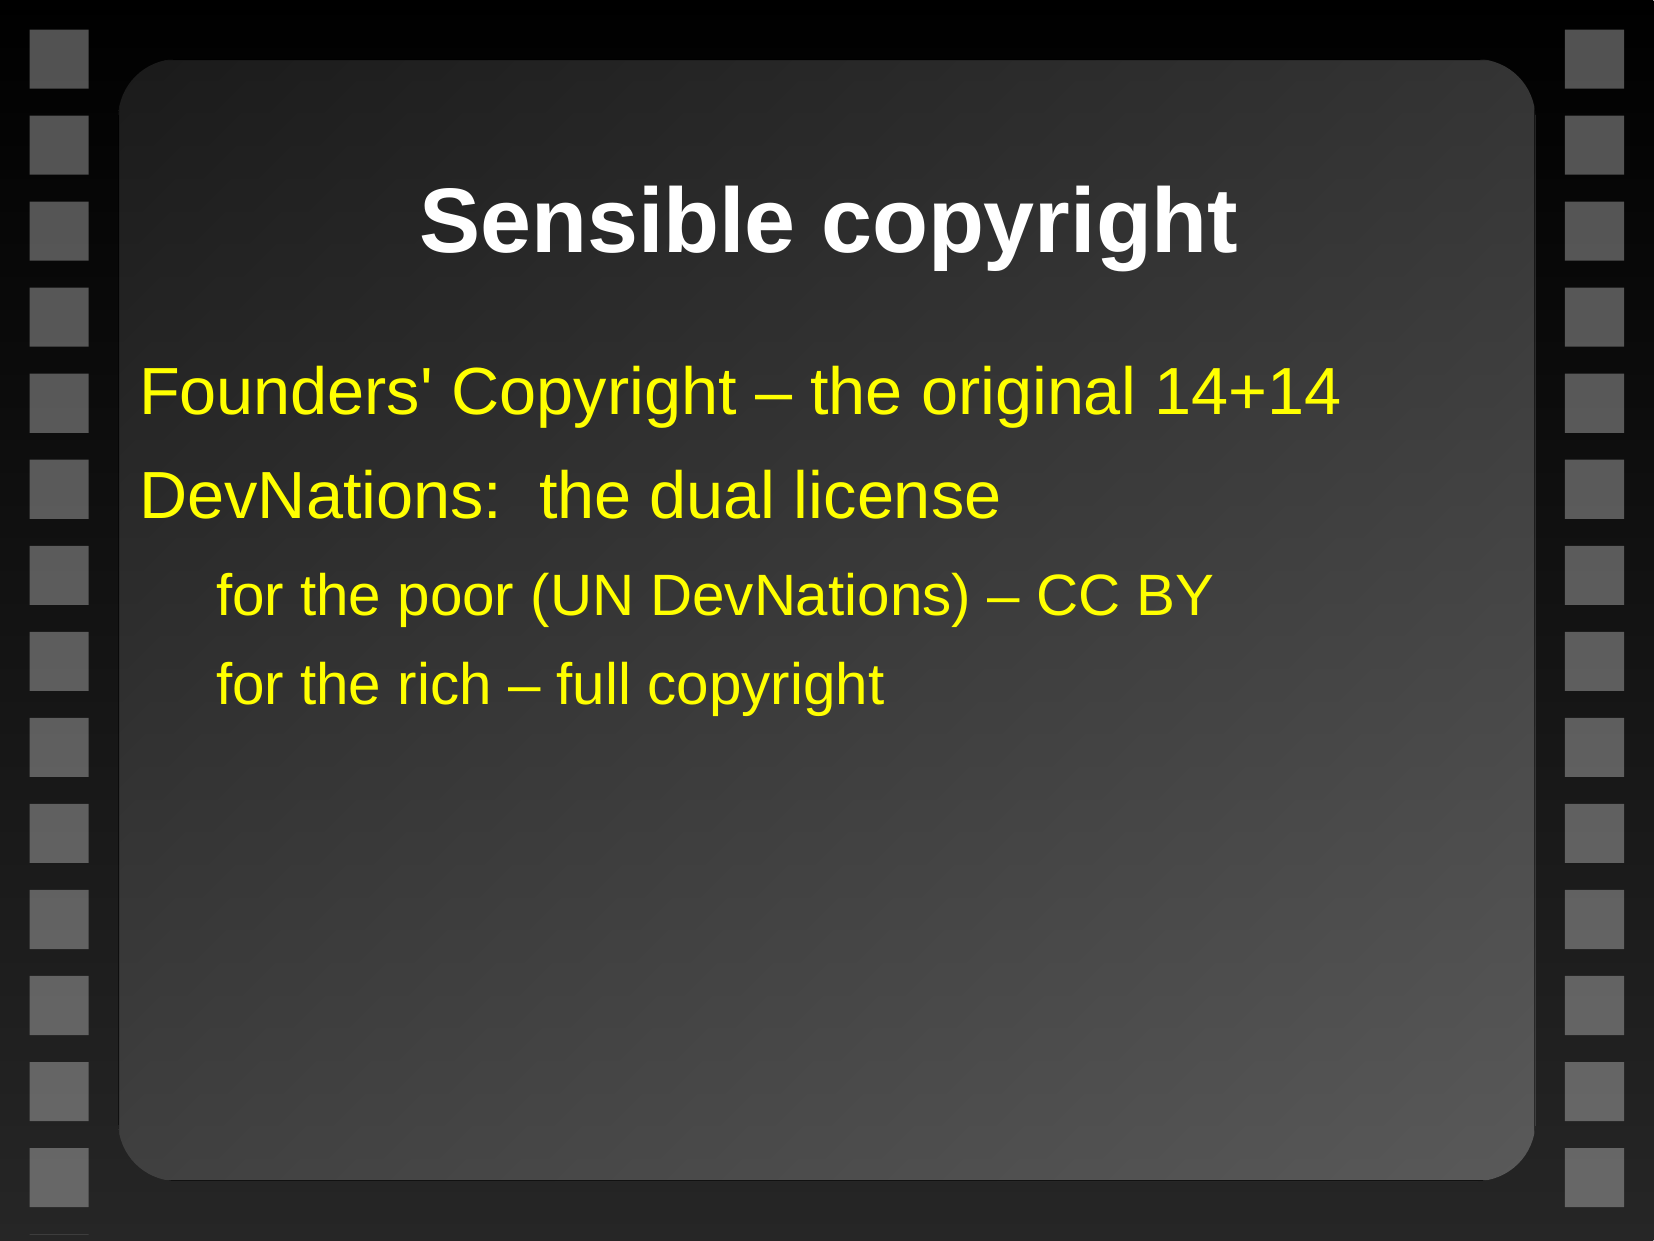

# Sensible copyright
Founders' Copyright – the original 14+14
DevNations: the dual license
for the poor (UN DevNations) – CC BY
for the rich – full copyright